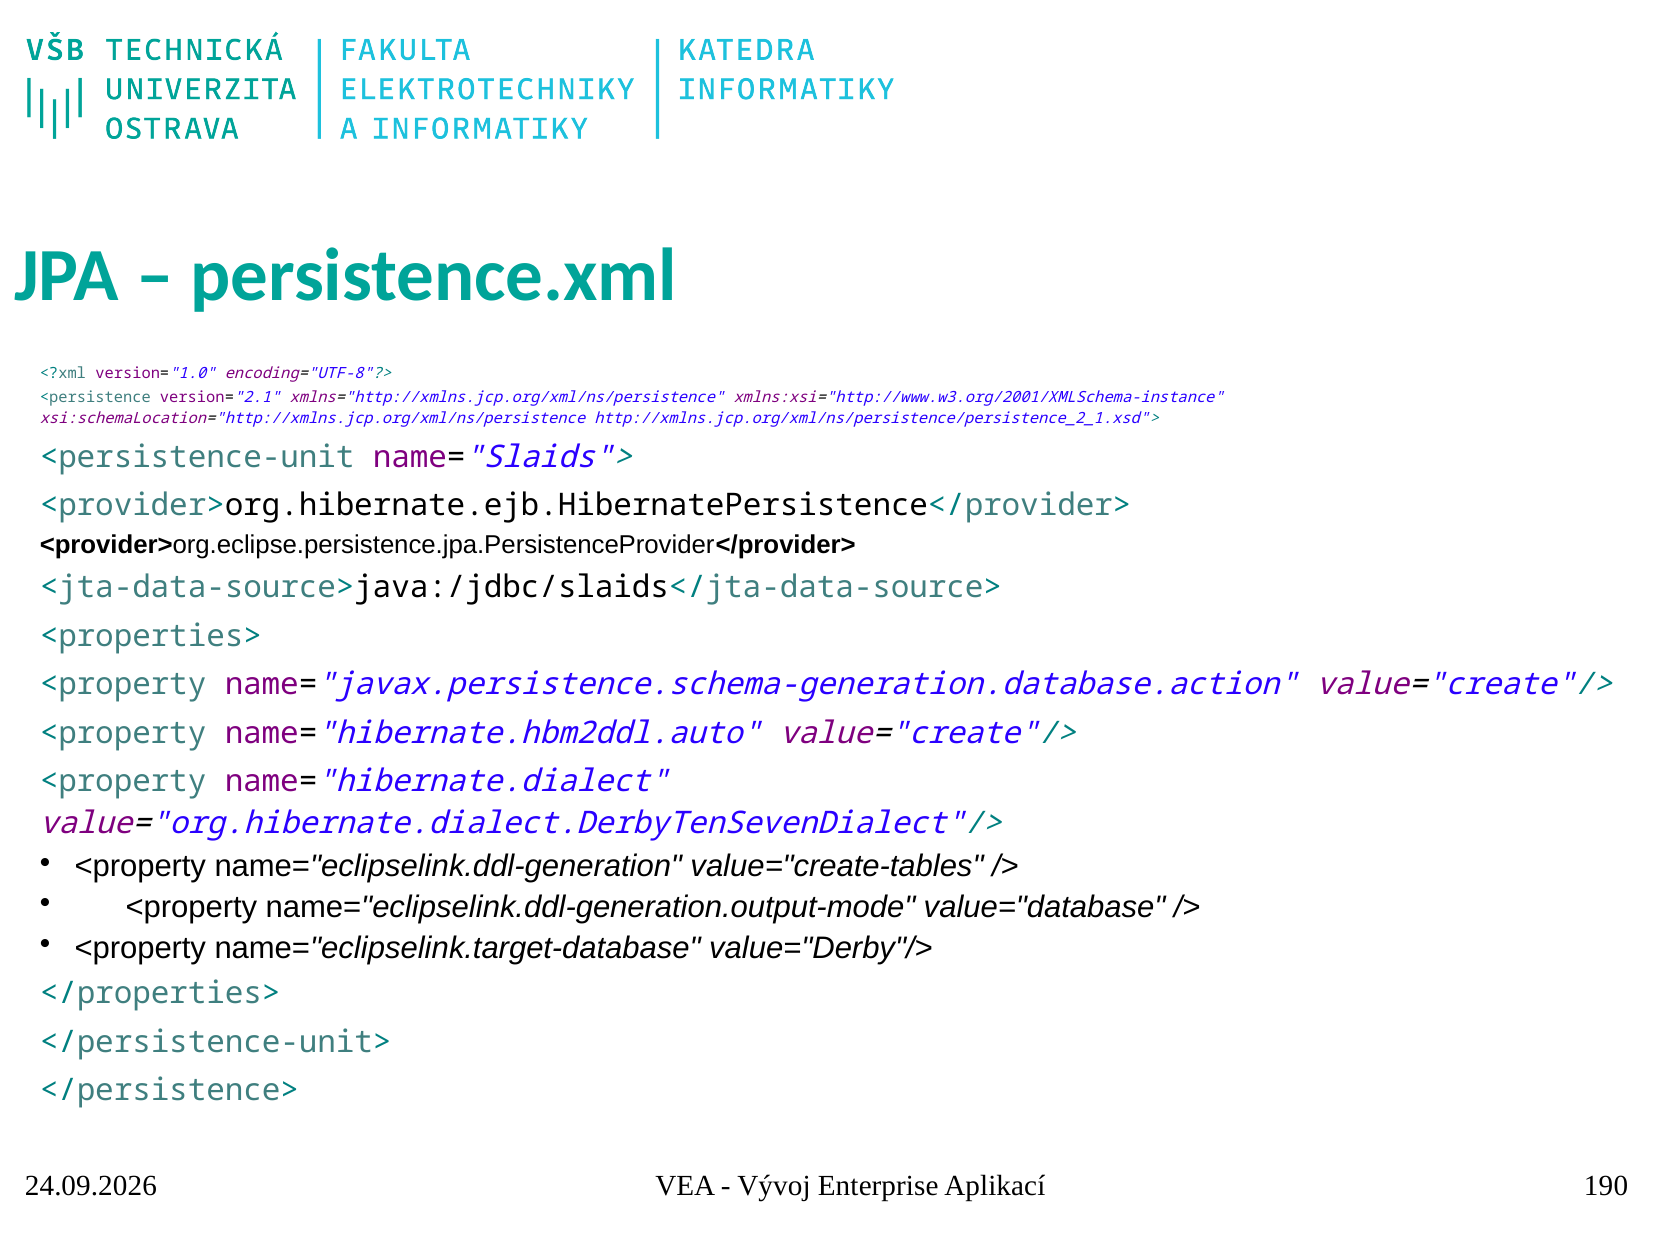

JPA – persistence.xml
# <?xml version="1.0" encoding="UTF-8"?>
<persistence version="2.1" xmlns="http://xmlns.jcp.org/xml/ns/persistence" xmlns:xsi="http://www.w3.org/2001/XMLSchema-instance" xsi:schemaLocation="http://xmlns.jcp.org/xml/ns/persistence http://xmlns.jcp.org/xml/ns/persistence/persistence_2_1.xsd">
<persistence-unit name="Slaids">
<provider>org.hibernate.ejb.HibernatePersistence</provider>
<provider>org.eclipse.persistence.jpa.PersistenceProvider</provider>
<jta-data-source>java:/jdbc/slaids</jta-data-source>
<properties>
<property name="javax.persistence.schema-generation.database.action" value="create"/>
<property name="hibernate.hbm2ddl.auto" value="create"/>
<property name="hibernate.dialect" value="org.hibernate.dialect.DerbyTenSevenDialect"/>
<property name="eclipselink.ddl-generation" value="create-tables" />
 <property name="eclipselink.ddl-generation.output-mode" value="database" />
<property name="eclipselink.target-database" value="Derby"/>
</properties>
</persistence-unit>
</persistence>
VEA - Vývoj Enterprise Aplikací
190